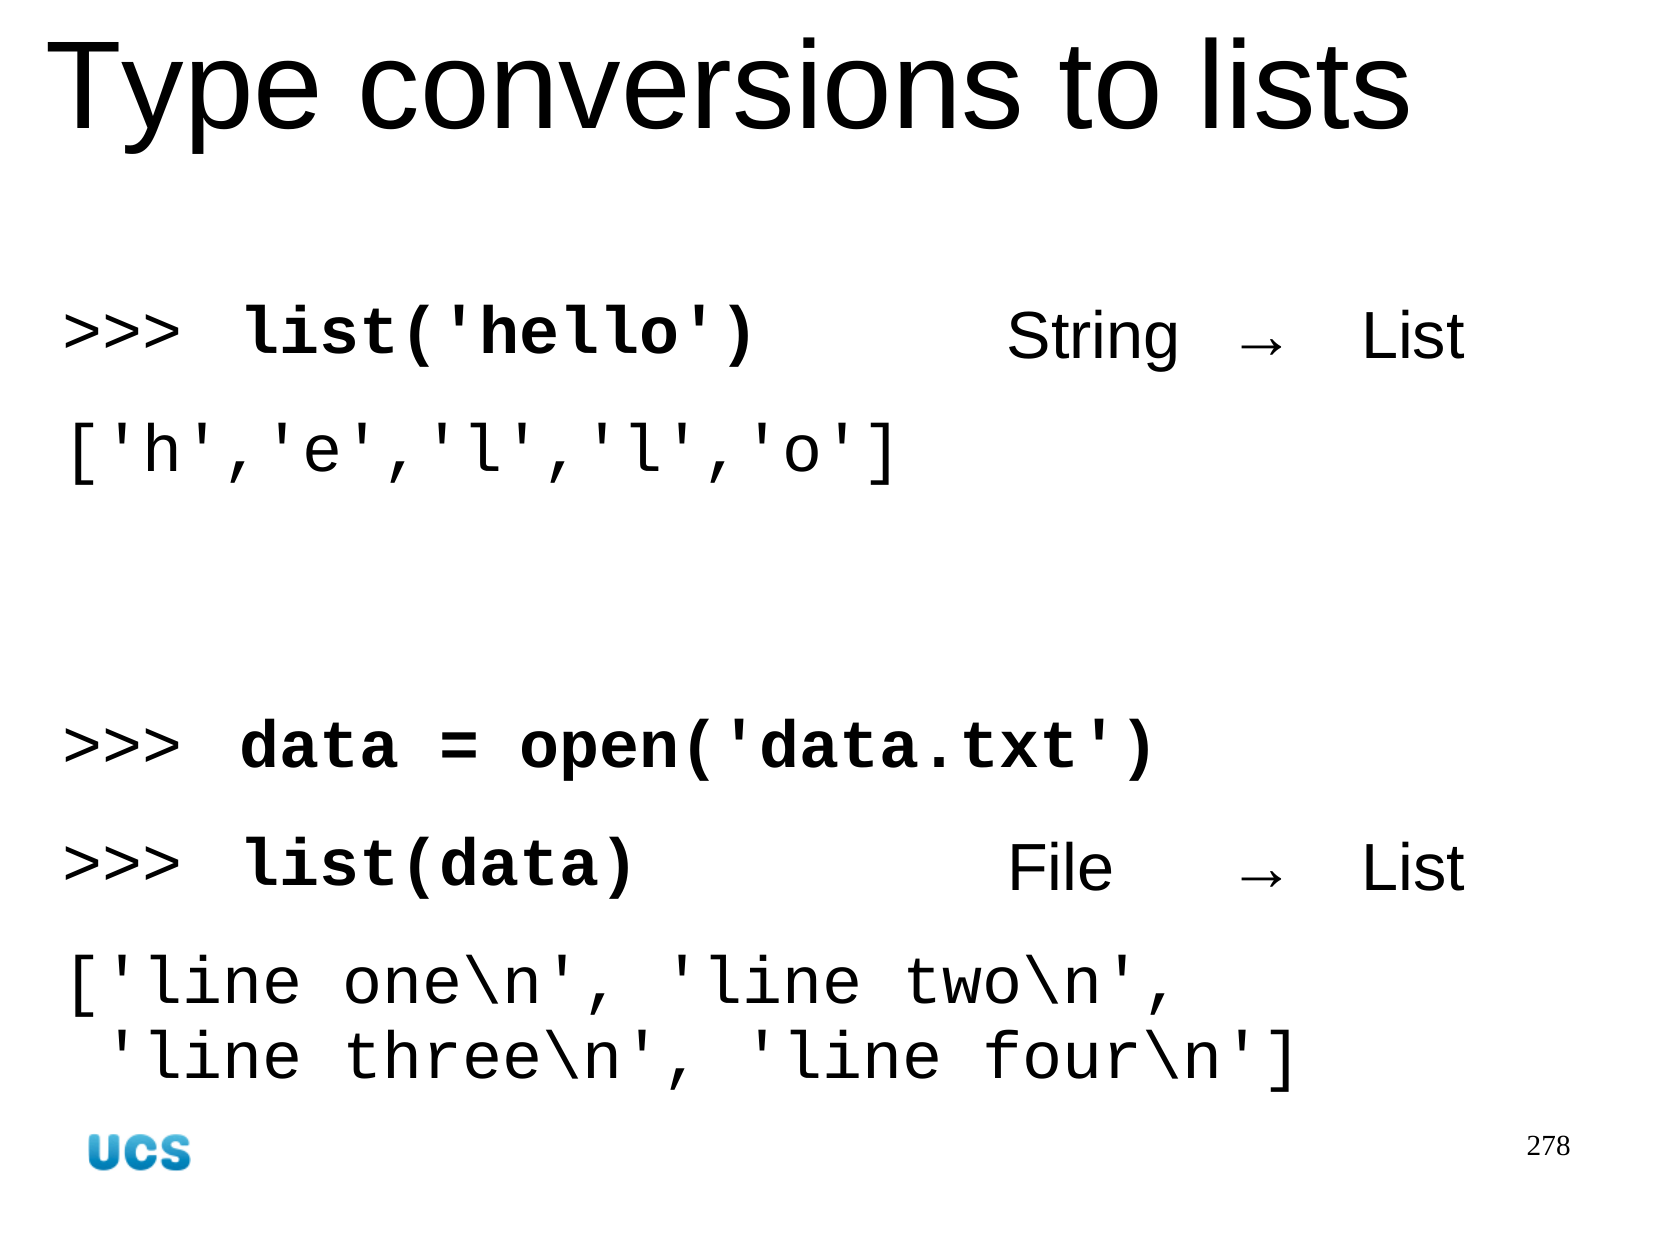

Type conversions to lists
>>>
list('hello')
String
List
→
['h','e','l','l','o']
>>>
data = open('data.txt')
>>>
list(data)
File
List
→
['line one\n', 'line two\n',
 'line three\n', 'line four\n']
278